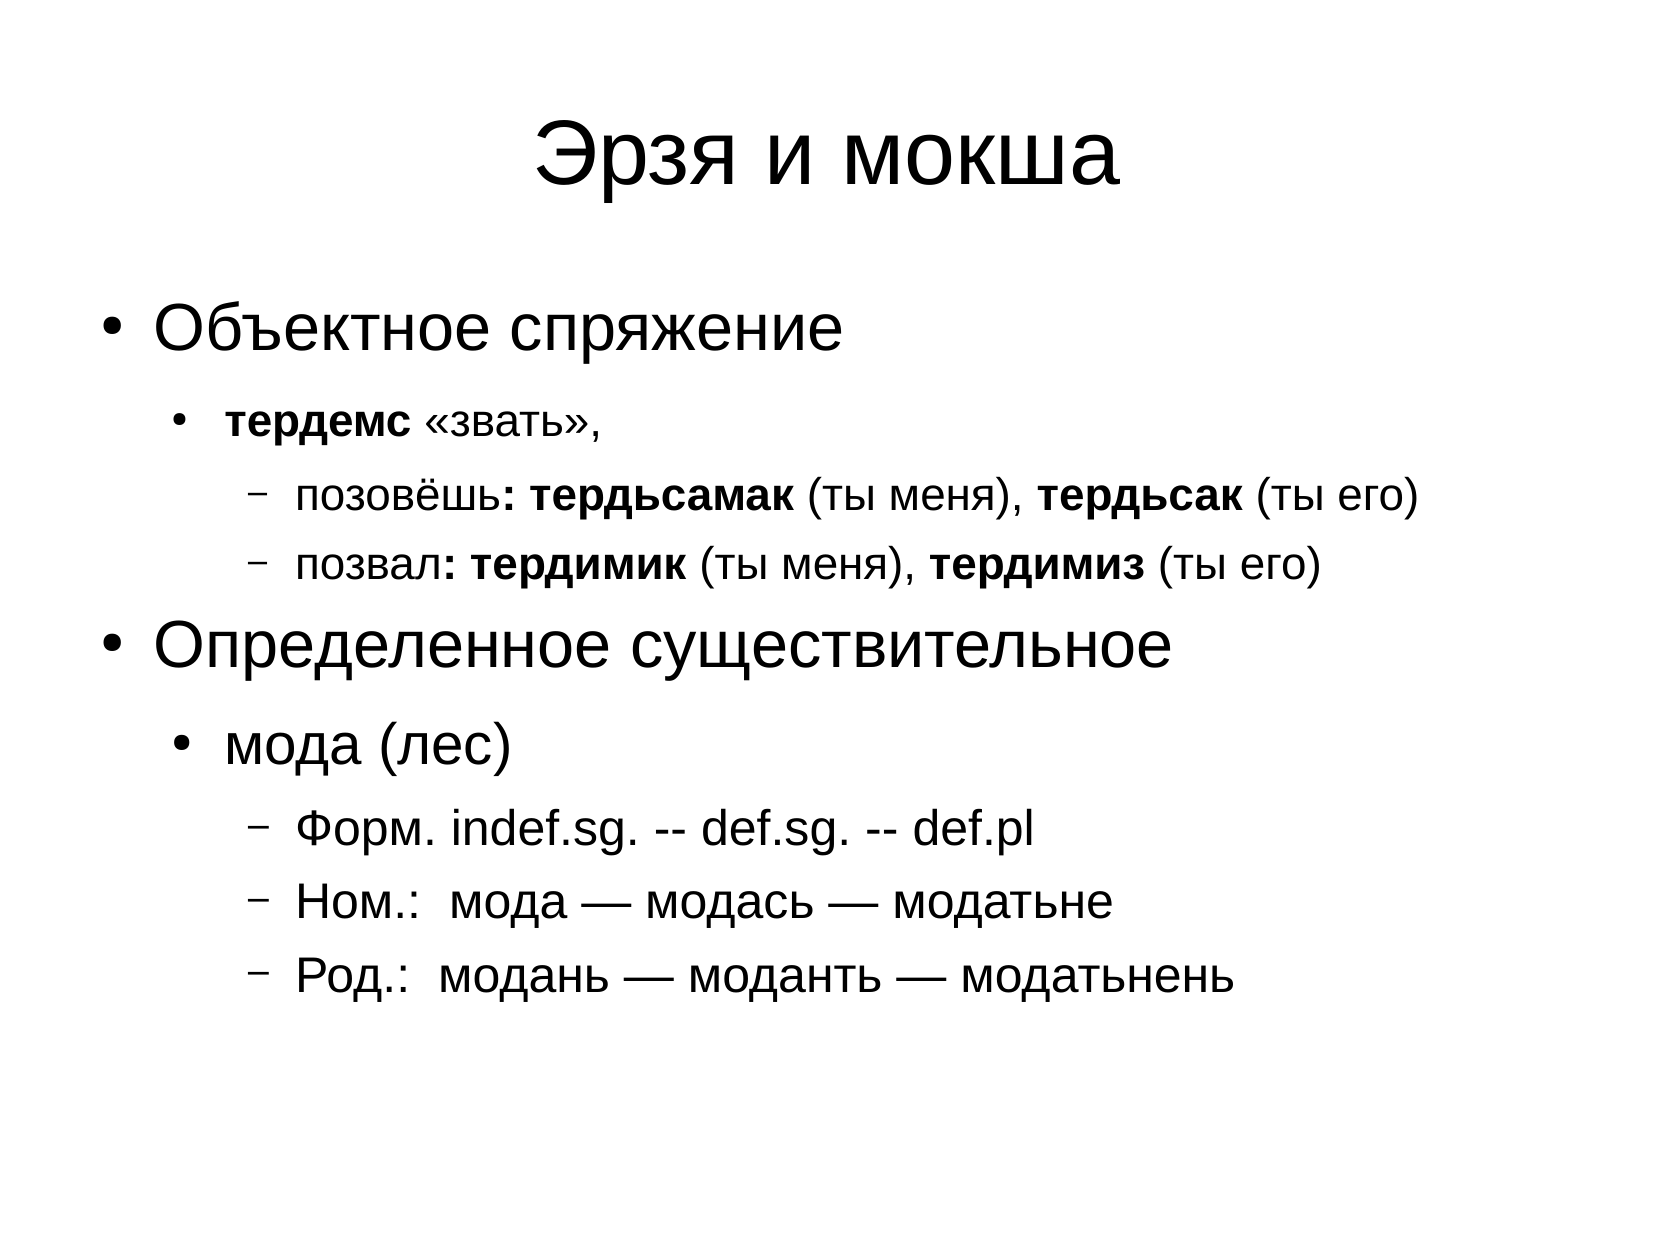

# Эрзя и мокша
Объектное спряжение
тердемс «звать»,
позовёшь: тердьсамак (ты меня), тердьсак (ты его)
позвал: тердимик (ты меня), тердимиз (ты его)
Определенное существительное
мода (лес)
Форм. indef.sg. -- def.sg. -- def.pl
Ном.: мода — модась — модатьне
Род.: модань — моданть — модатьнень